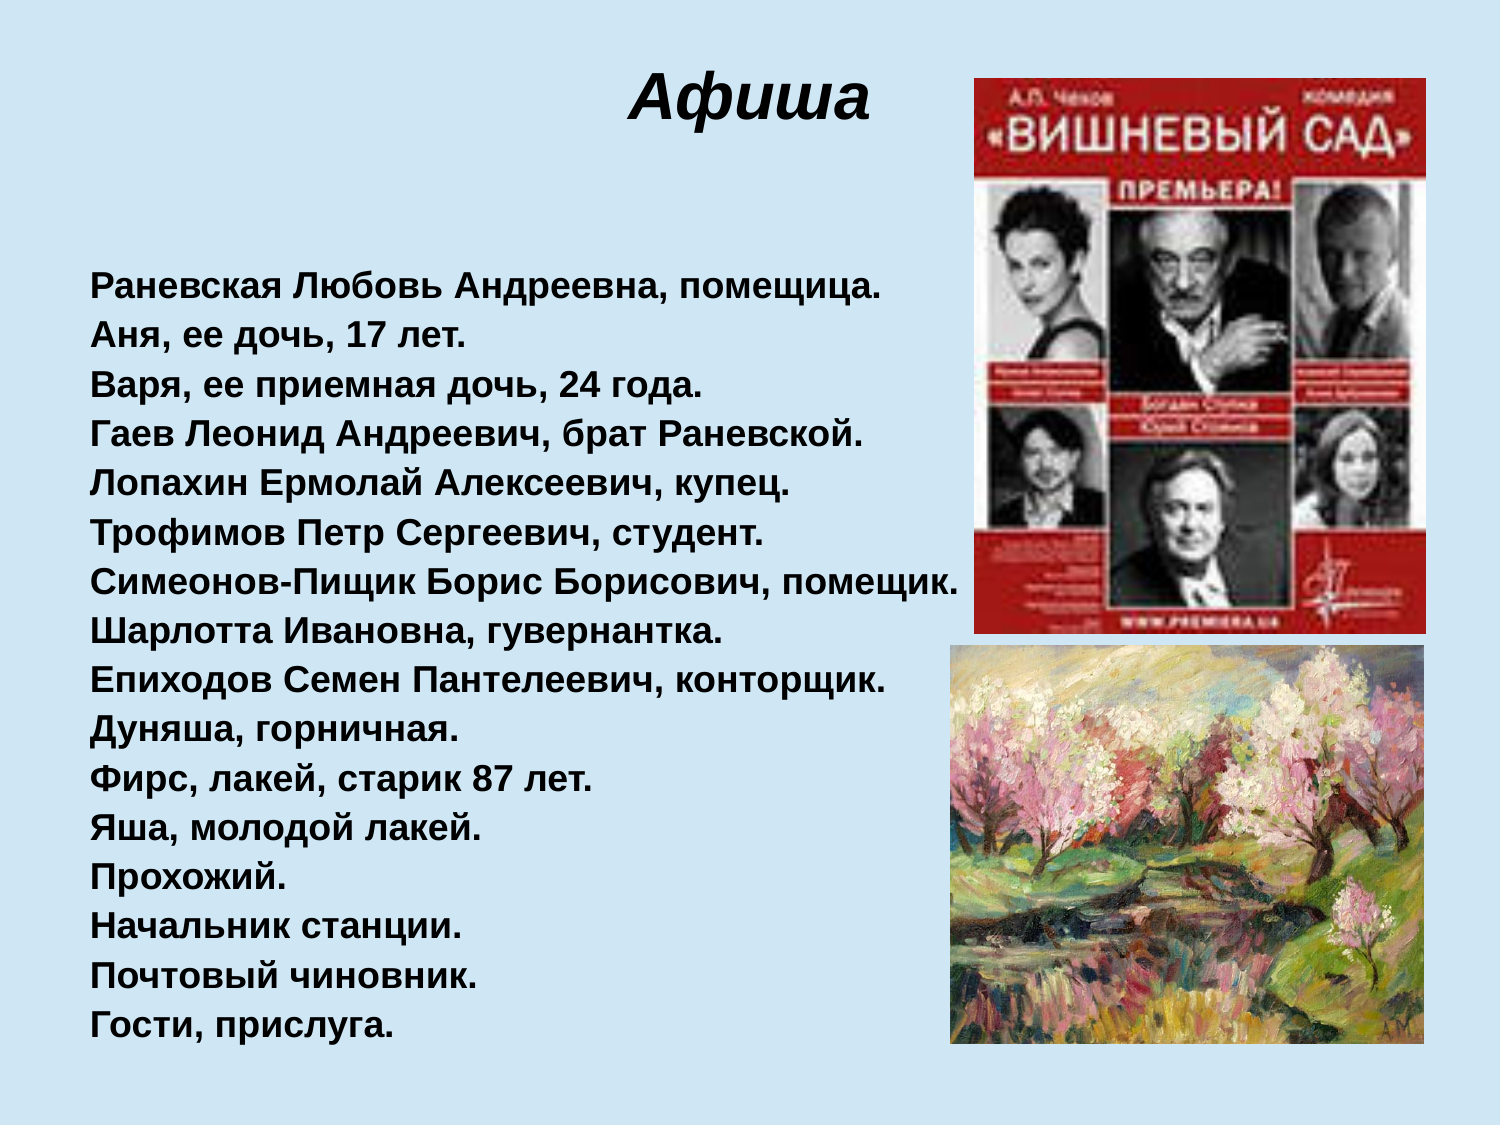

# Афиша
Раневская Любовь Андреевна, помещица.
Аня, ее дочь, 17 лет.
Варя, ее приемная дочь, 24 года.
Гаев Леонид Андреевич, брат Раневской.
Лопахин Ермолай Алексеевич, купец.
Трофимов Петр Сергеевич, студент.
Симеонов-Пищик Борис Борисович, помещик.
Шарлотта Ивановна, гувернантка.
Епиходов Семен Пантелеевич, конторщик.
Дуняша, горничная.
Фирс, лакей, старик 87 лет.
Яша, молодой лакей.
Прохожий.
Начальник станции.
Почтовый чиновник.
Гости, прислуга.